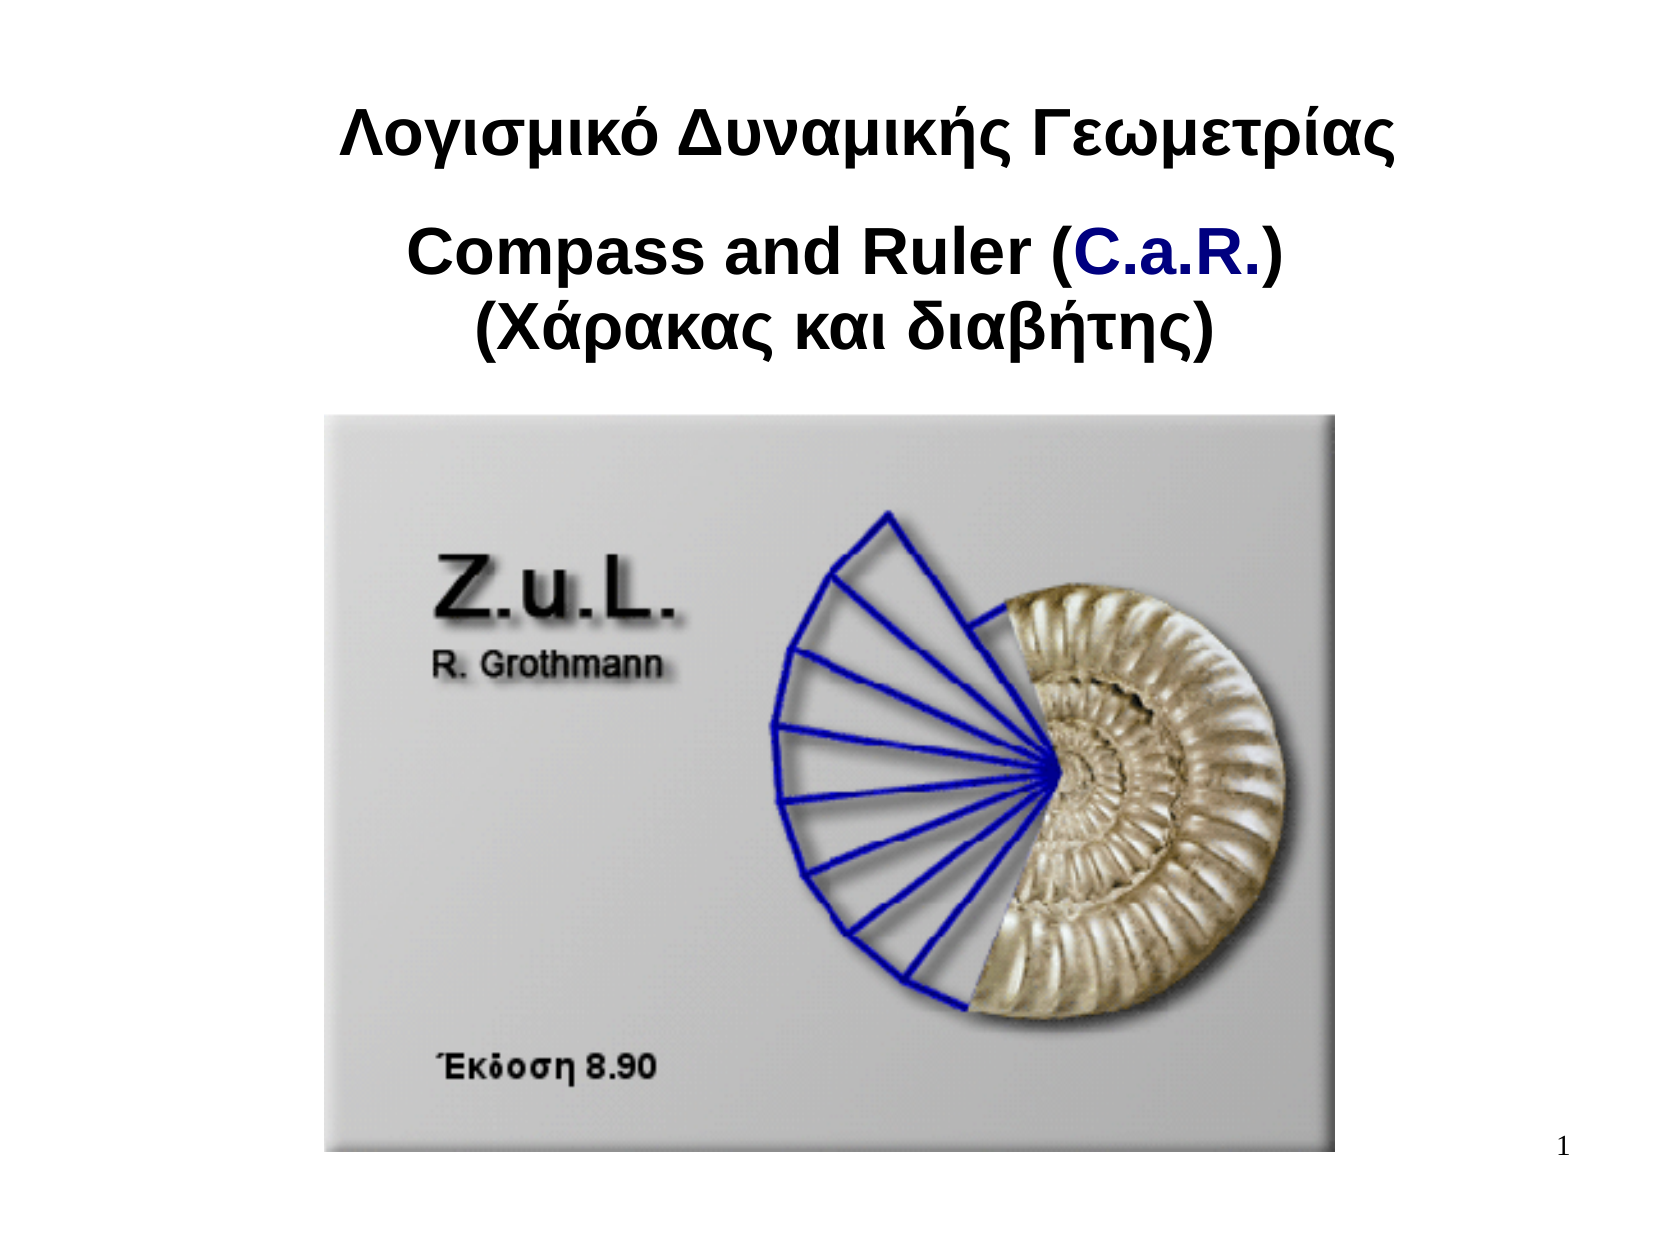

Λογισμικό Δυναμικής Γεωμετρίας
Compass and Ruler (C.a.R.)
(Χάρακας και διαβήτης)
1